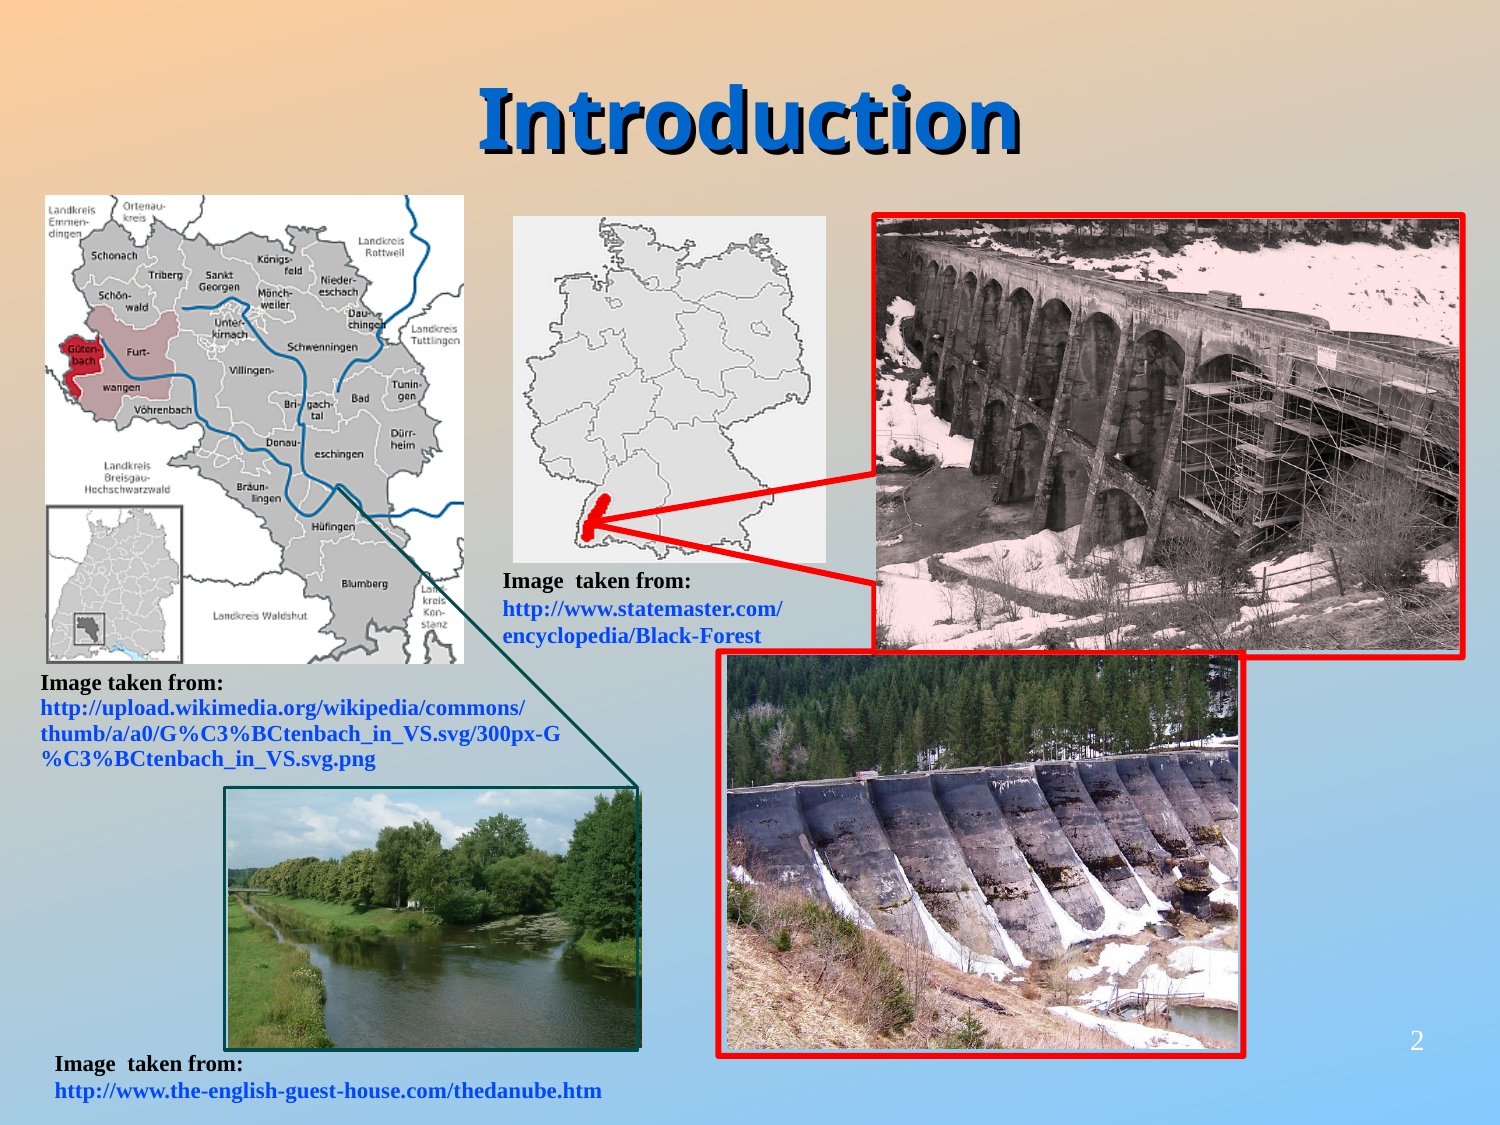

# Introduction
Image taken from:
http://www.statemaster.com/encyclopedia/Black-Forest
Image taken from:
http://upload.wikimedia.org/wikipedia/commons/
thumb/a/a0/G%C3%BCtenbach_in_VS.svg/300px-G%C3%BCtenbach_in_VS.svg.png
2
Image taken from:
http://www.the-english-guest-house.com/thedanube.htm